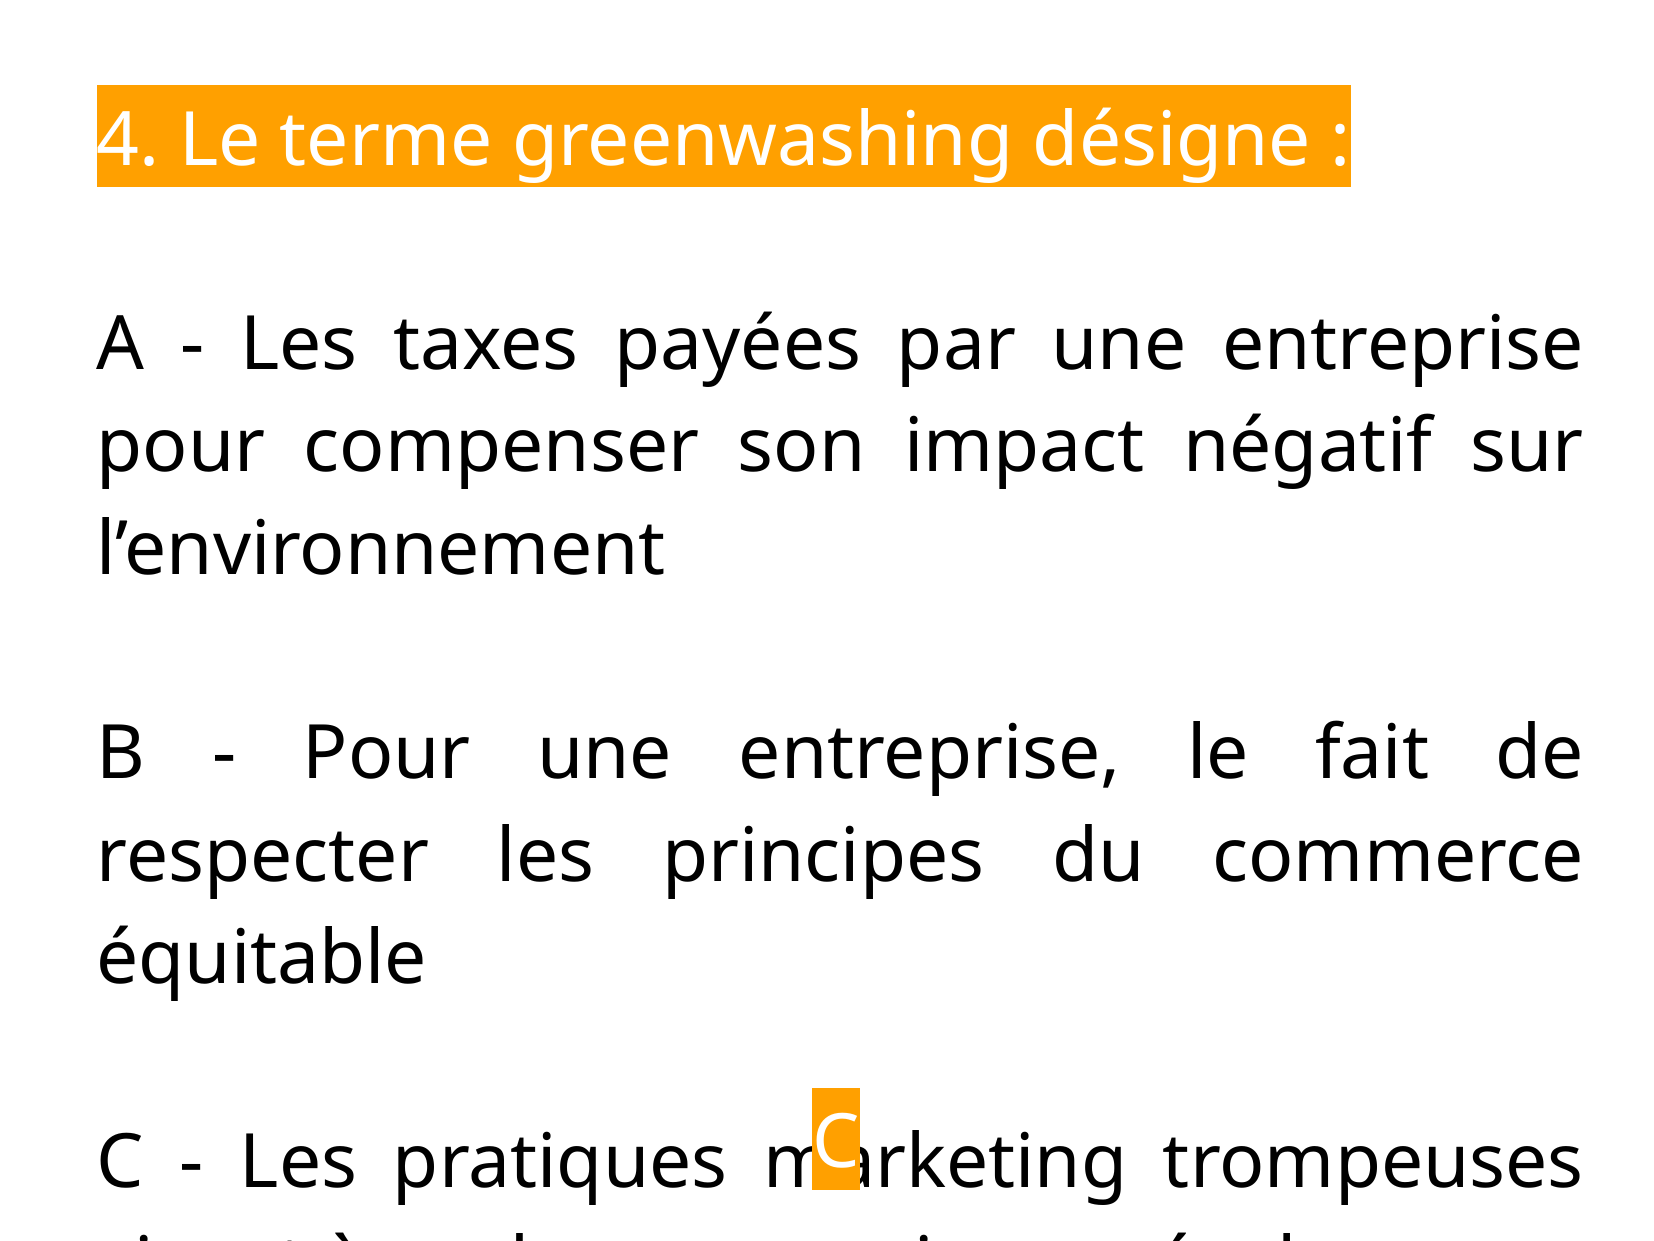

4. Le terme greenwashing désigne :
A - Les taxes payées par une entreprise pour compenser son impact négatif sur l’environnement
B - Pour une entreprise, le fait de respecter les principes du commerce équitable
C - Les pratiques marketing trompeuses visant à se donner une image écolo.
C